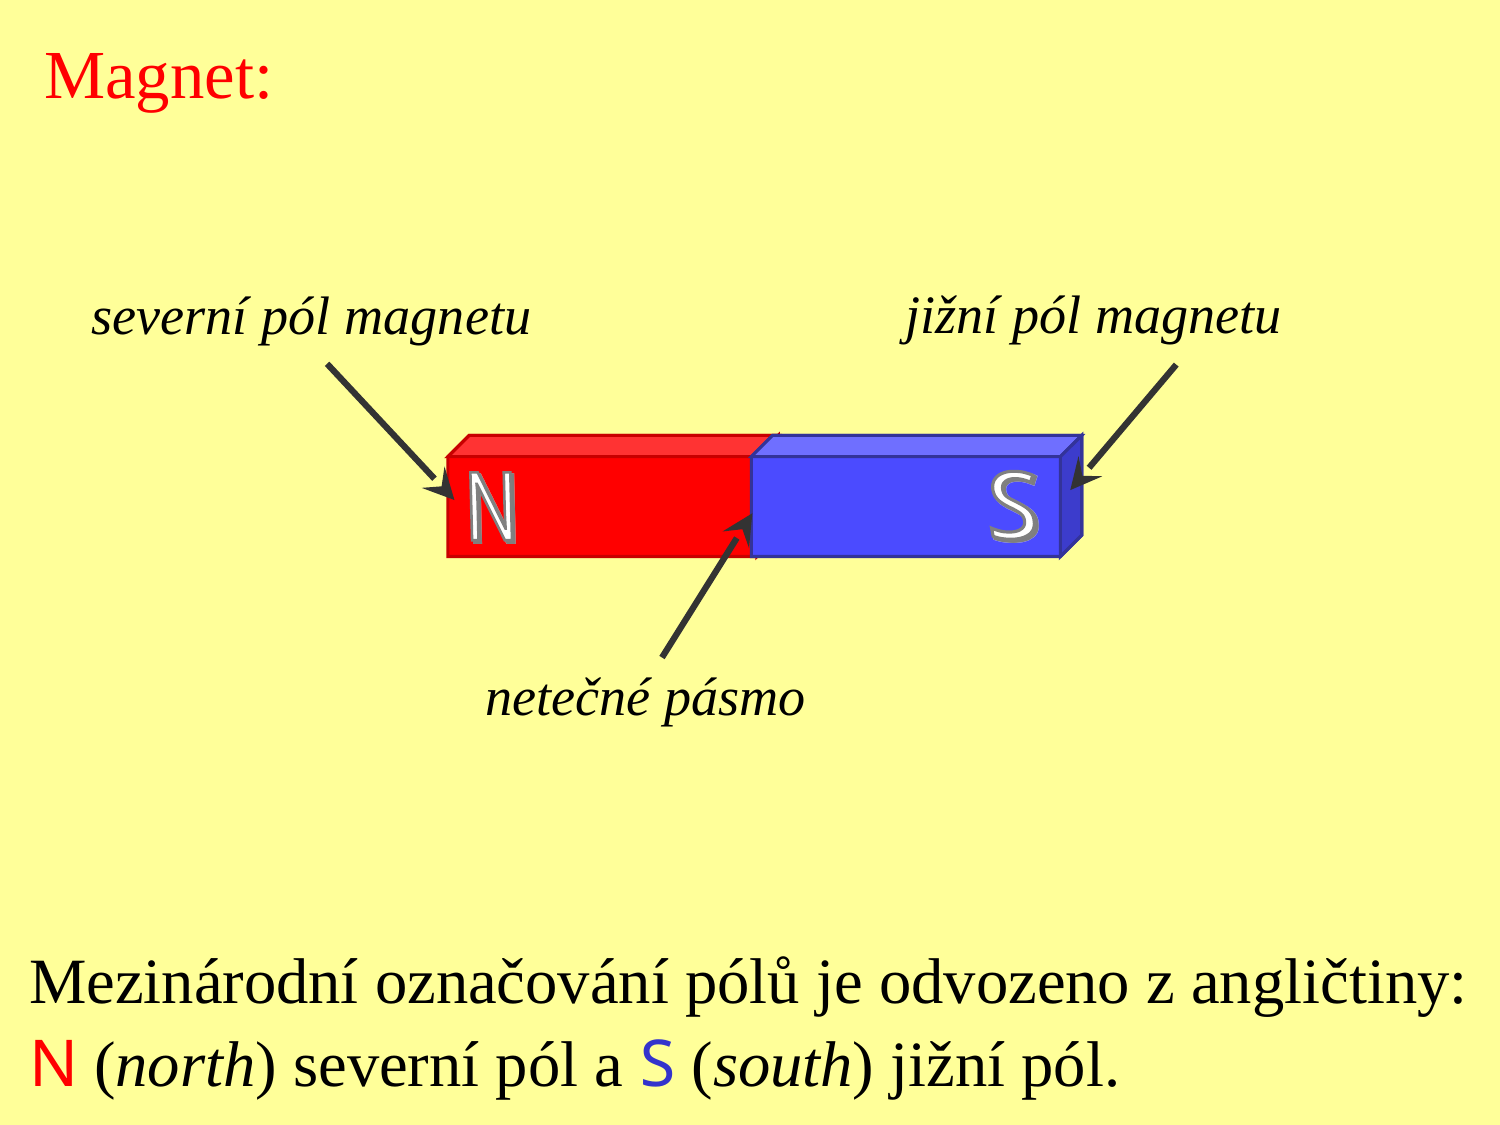

Magnet:
jižní pól magnetu
severní pól magnetu
S
N
netečné pásmo
Mezinárodní označování pólů je odvozeno z angličtiny:
N (north) severní pól a S (south) jižní pól.